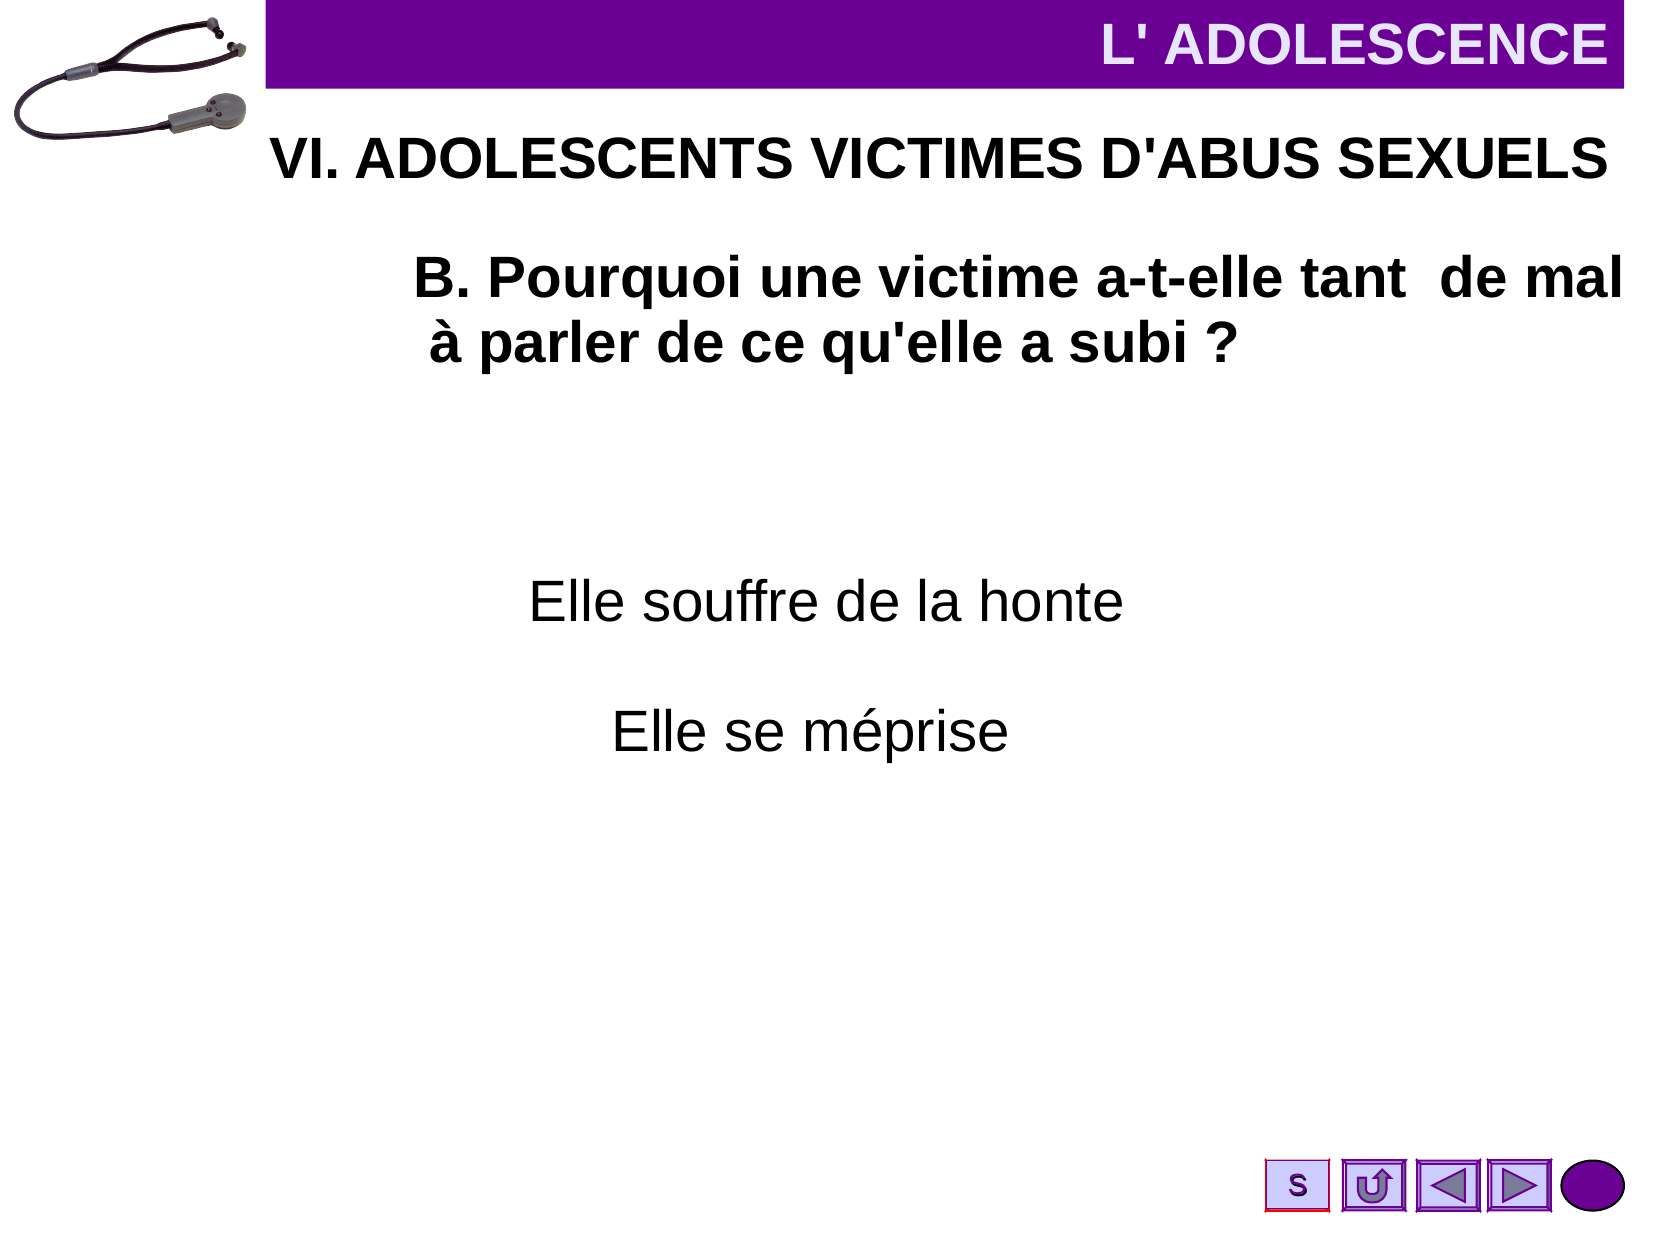

L' ADOLESCENCE
VI. ADOLESCENTS VICTIMES D'ABUS SEXUELS
B. Pourquoi une victime a-t-elle tant de mal
 à parler de ce qu'elle a subi ?
Elle souffre de la honte
Elle se méprise